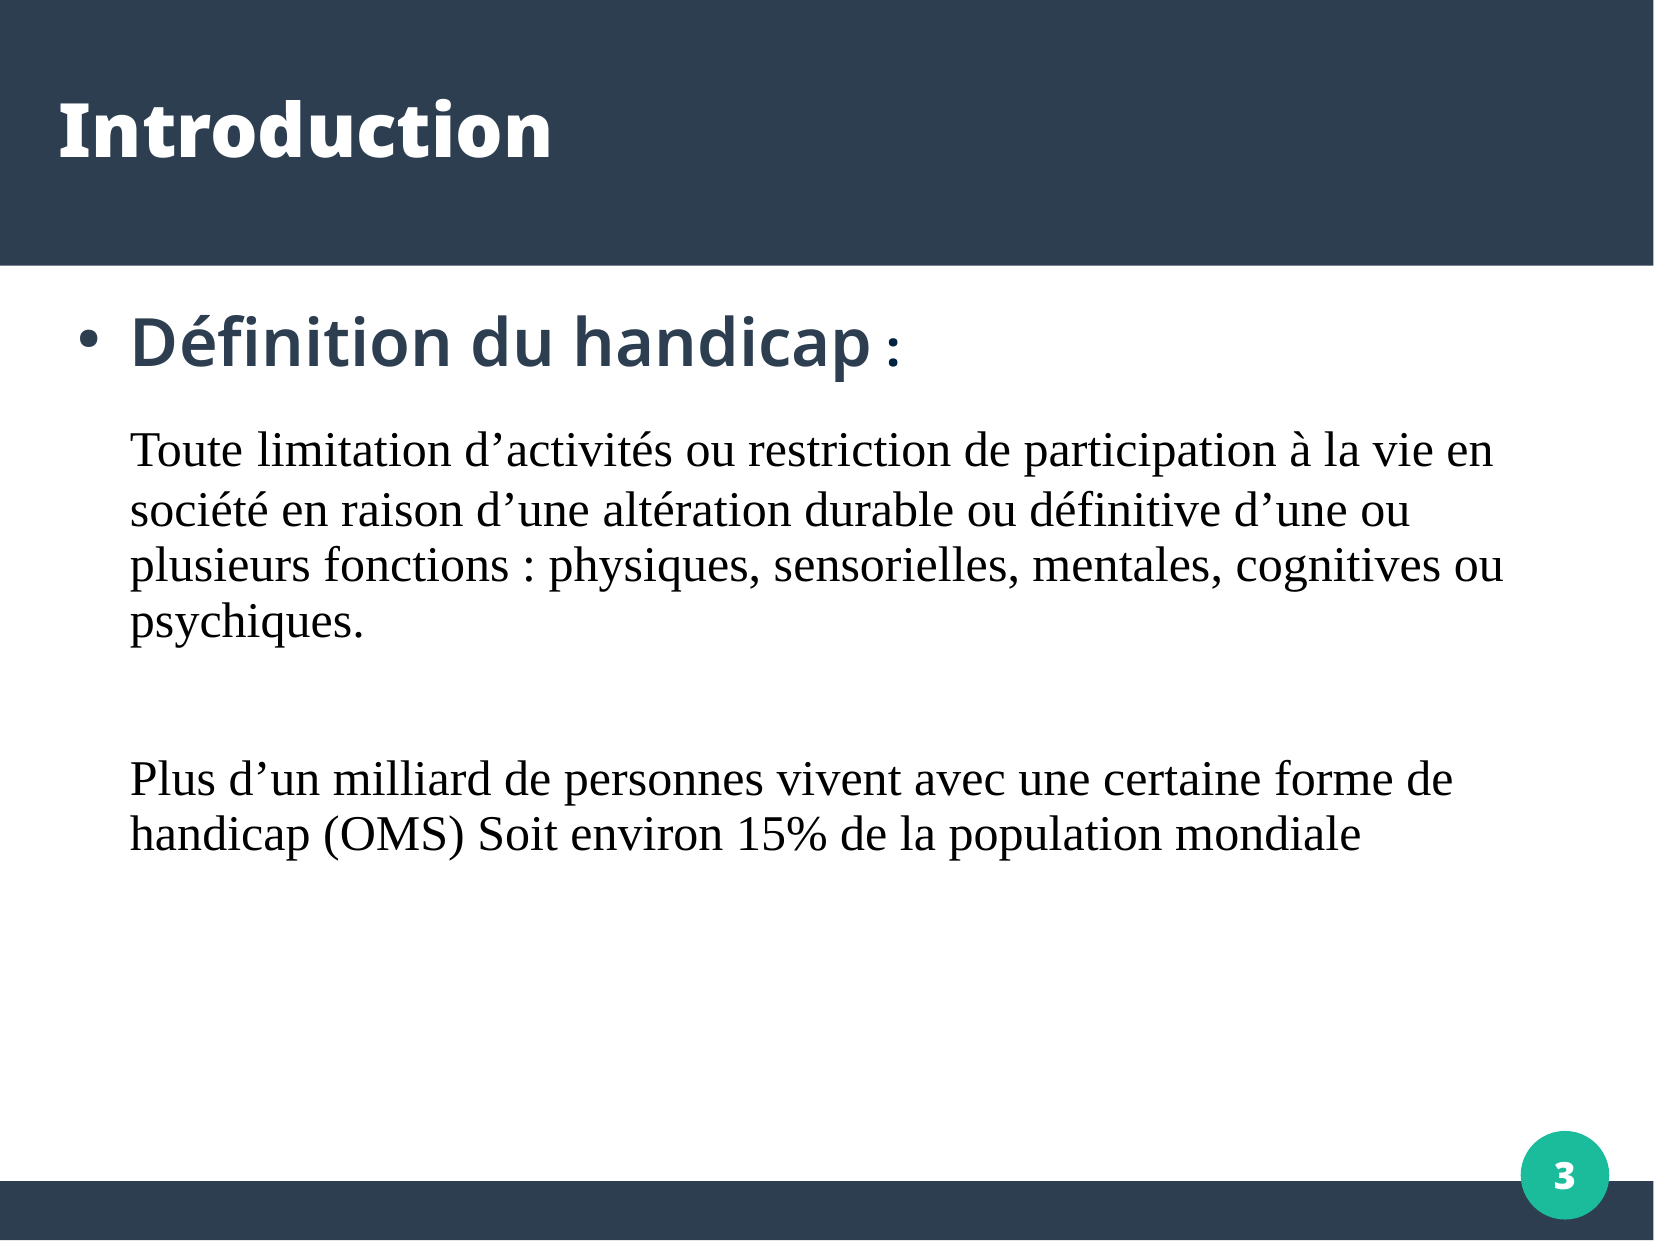

# Introduction
Définition du handicap :
Toute limitation d’activités ou restriction de participation à la vie en société en raison d’une altération durable ou définitive d’une ou plusieurs fonctions : physiques, sensorielles, mentales, cognitives ou psychiques.
Plus d’un milliard de personnes vivent avec une certaine forme de handicap (OMS) Soit environ 15% de la population mondiale
3